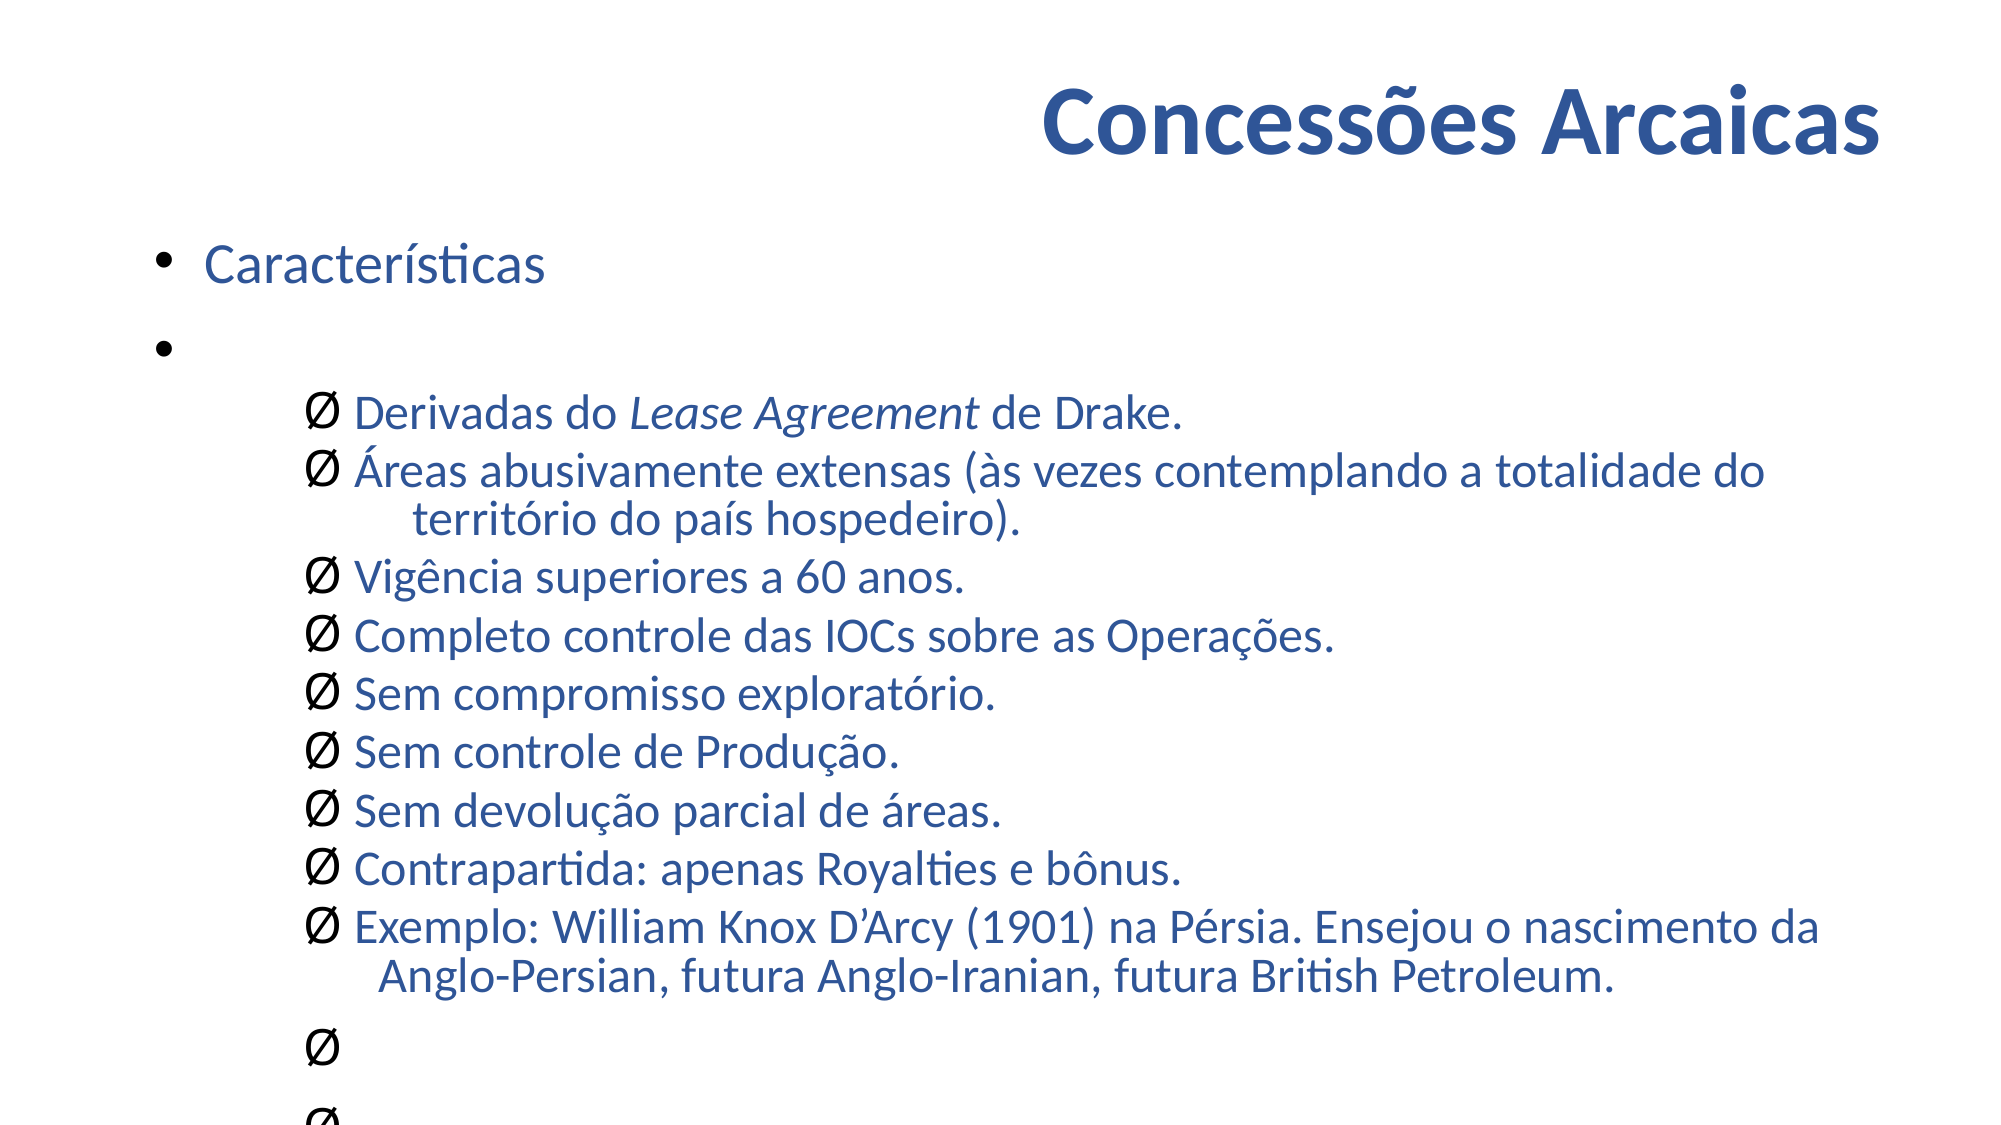

Concessões Arcaicas
# Características
 Derivadas do Lease Agreement de Drake.
 Áreas abusivamente extensas (às vezes contemplando a totalidade do território do país hospedeiro).
 Vigência superiores a 60 anos.
 Completo controle das IOCs sobre as Operações.
 Sem compromisso exploratório.
 Sem controle de Produção.
 Sem devolução parcial de áreas.
 Contrapartida: apenas Royalties e bônus.
 Exemplo: William Knox D’Arcy (1901) na Pérsia. Ensejou o nascimento da Anglo-Persian, futura Anglo-Iranian, futura British Petroleum.